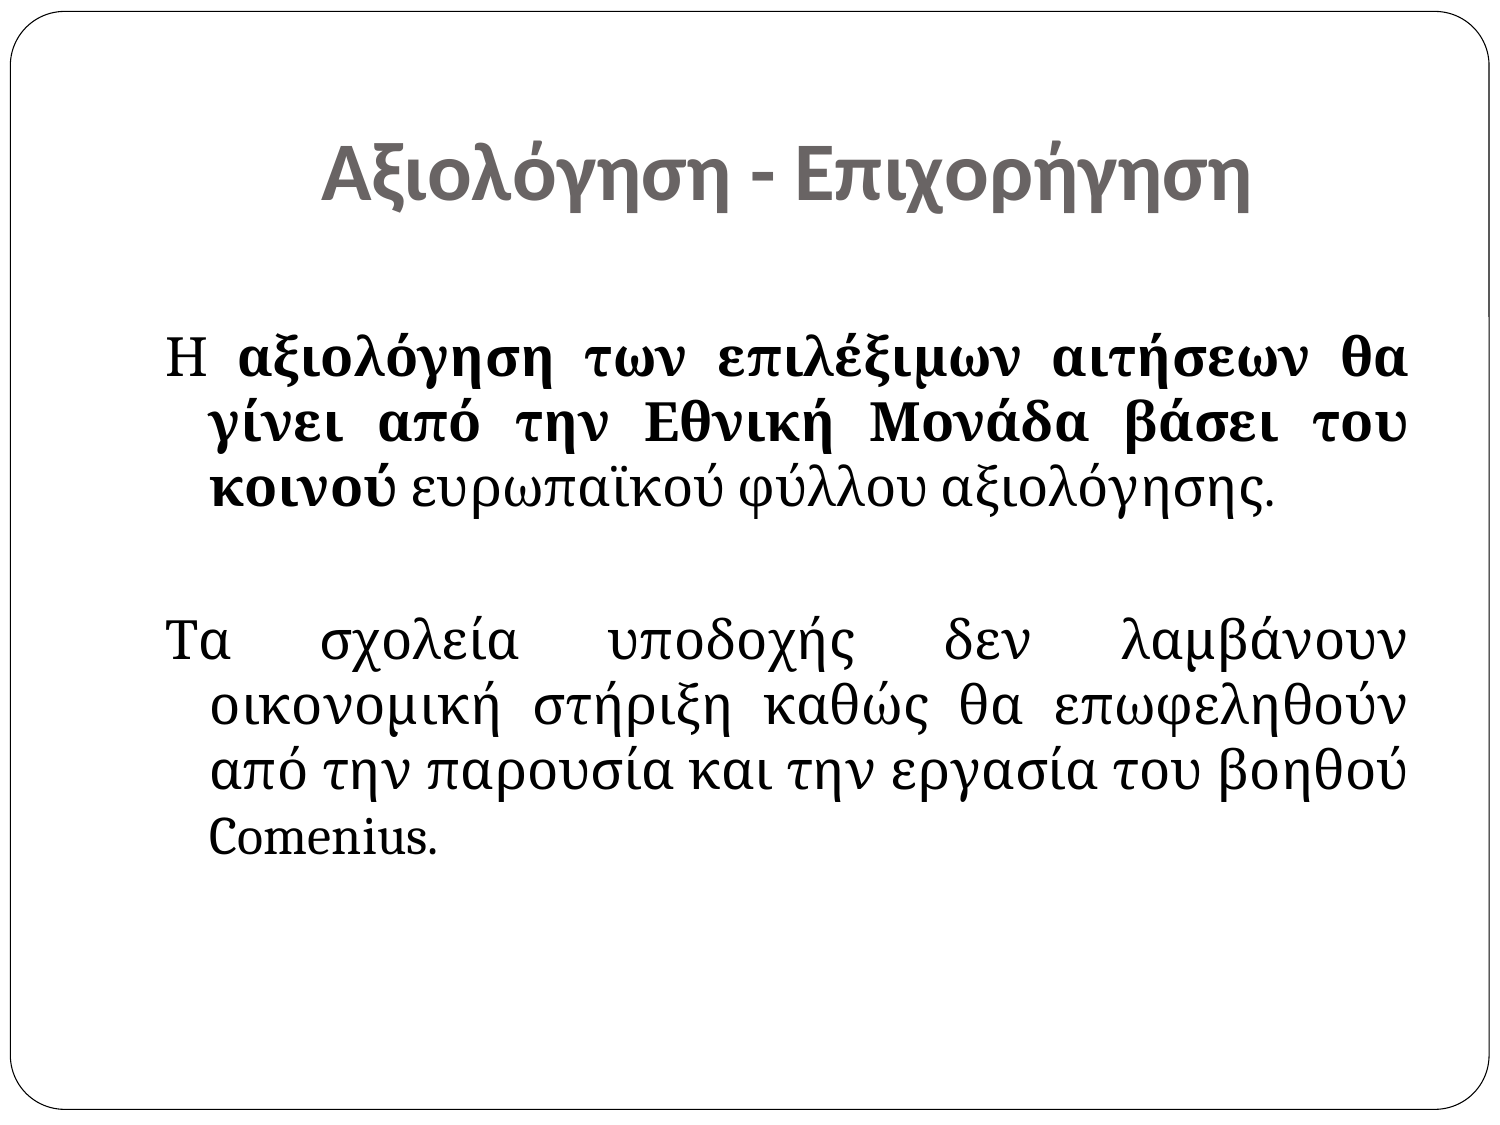

# Αξιολόγηση - Επιχορήγηση
Η αξιολόγηση των επιλέξιμων αιτήσεων θα γίνει από την Εθνική Μονάδα βάσει του κοινού ευρωπαϊκού φύλλου αξιολόγησης.
Τα σχολεία υποδοχής δεν λαμβάνουν οικονομική στήριξη καθώς θα επωφεληθούν από την παρουσία και την εργασία του βοηθού Comenius.